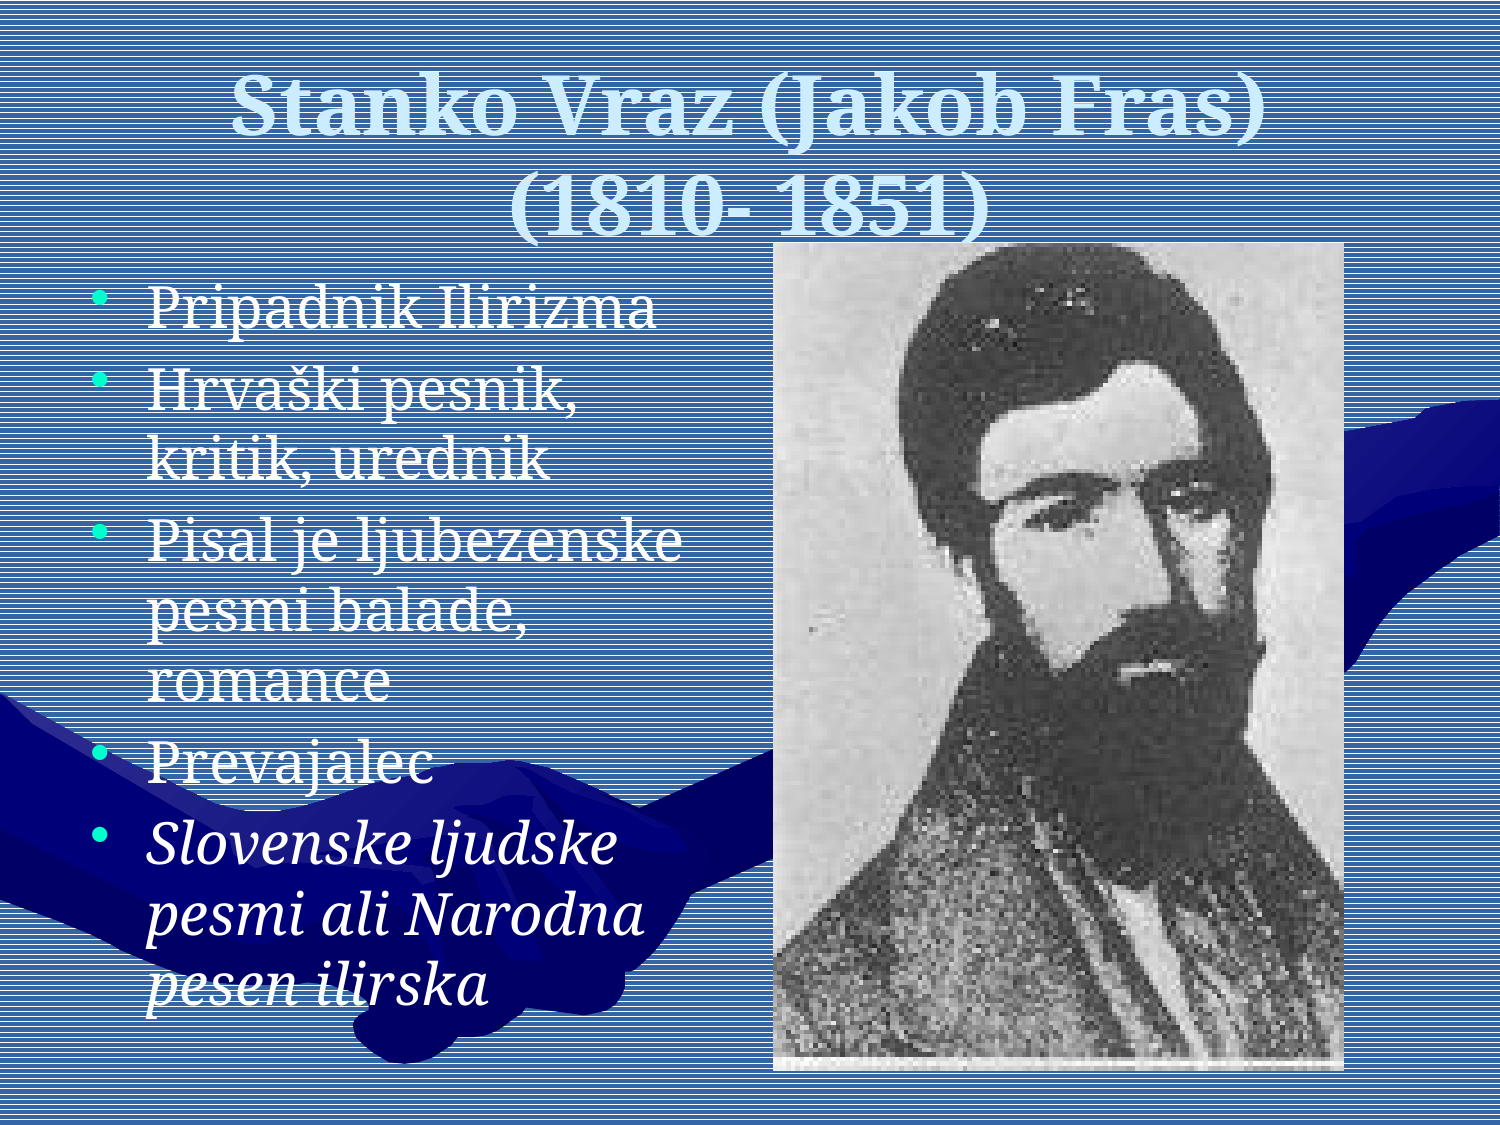

# Stanko Vraz (Jakob Fras) (1810- 1851)
Pripadnik Ilirizma
Hrvaški pesnik, kritik, urednik
Pisal je ljubezenske pesmi balade, romance
Prevajalec
Slovenske ljudske pesmi ali Narodna pesen ilirska